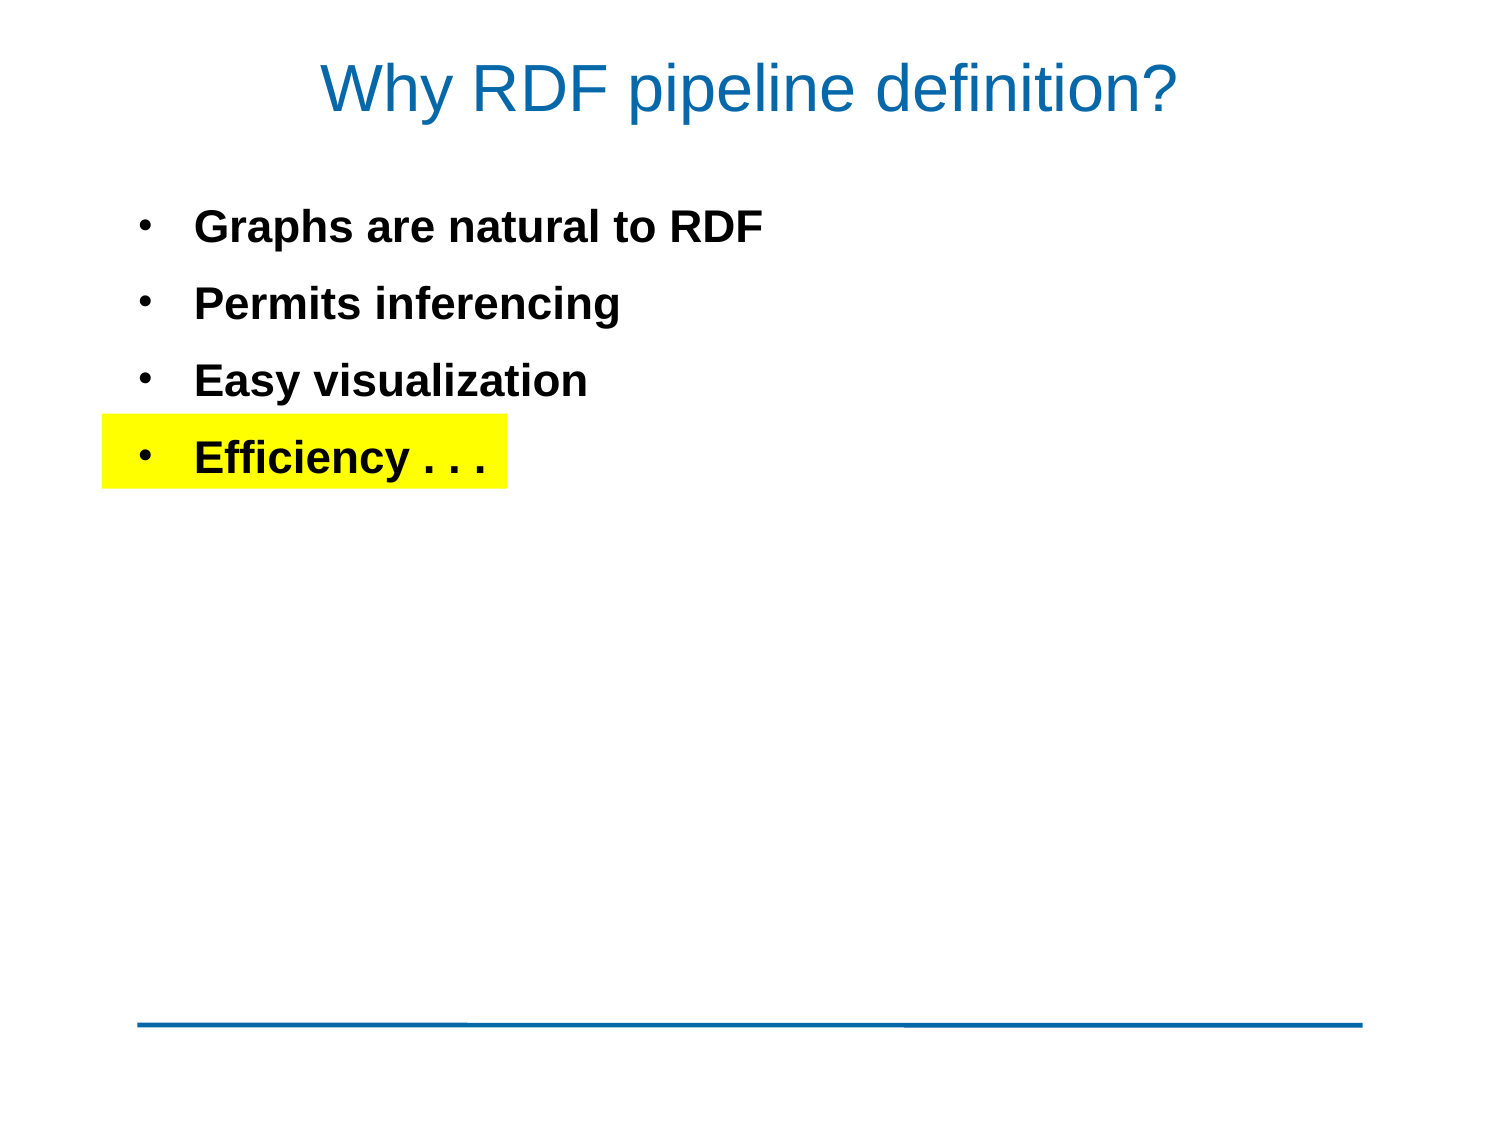

# Why RDF pipeline definition?
Graphs are natural to RDF
Permits inferencing
Easy visualization
Efficiency . . .